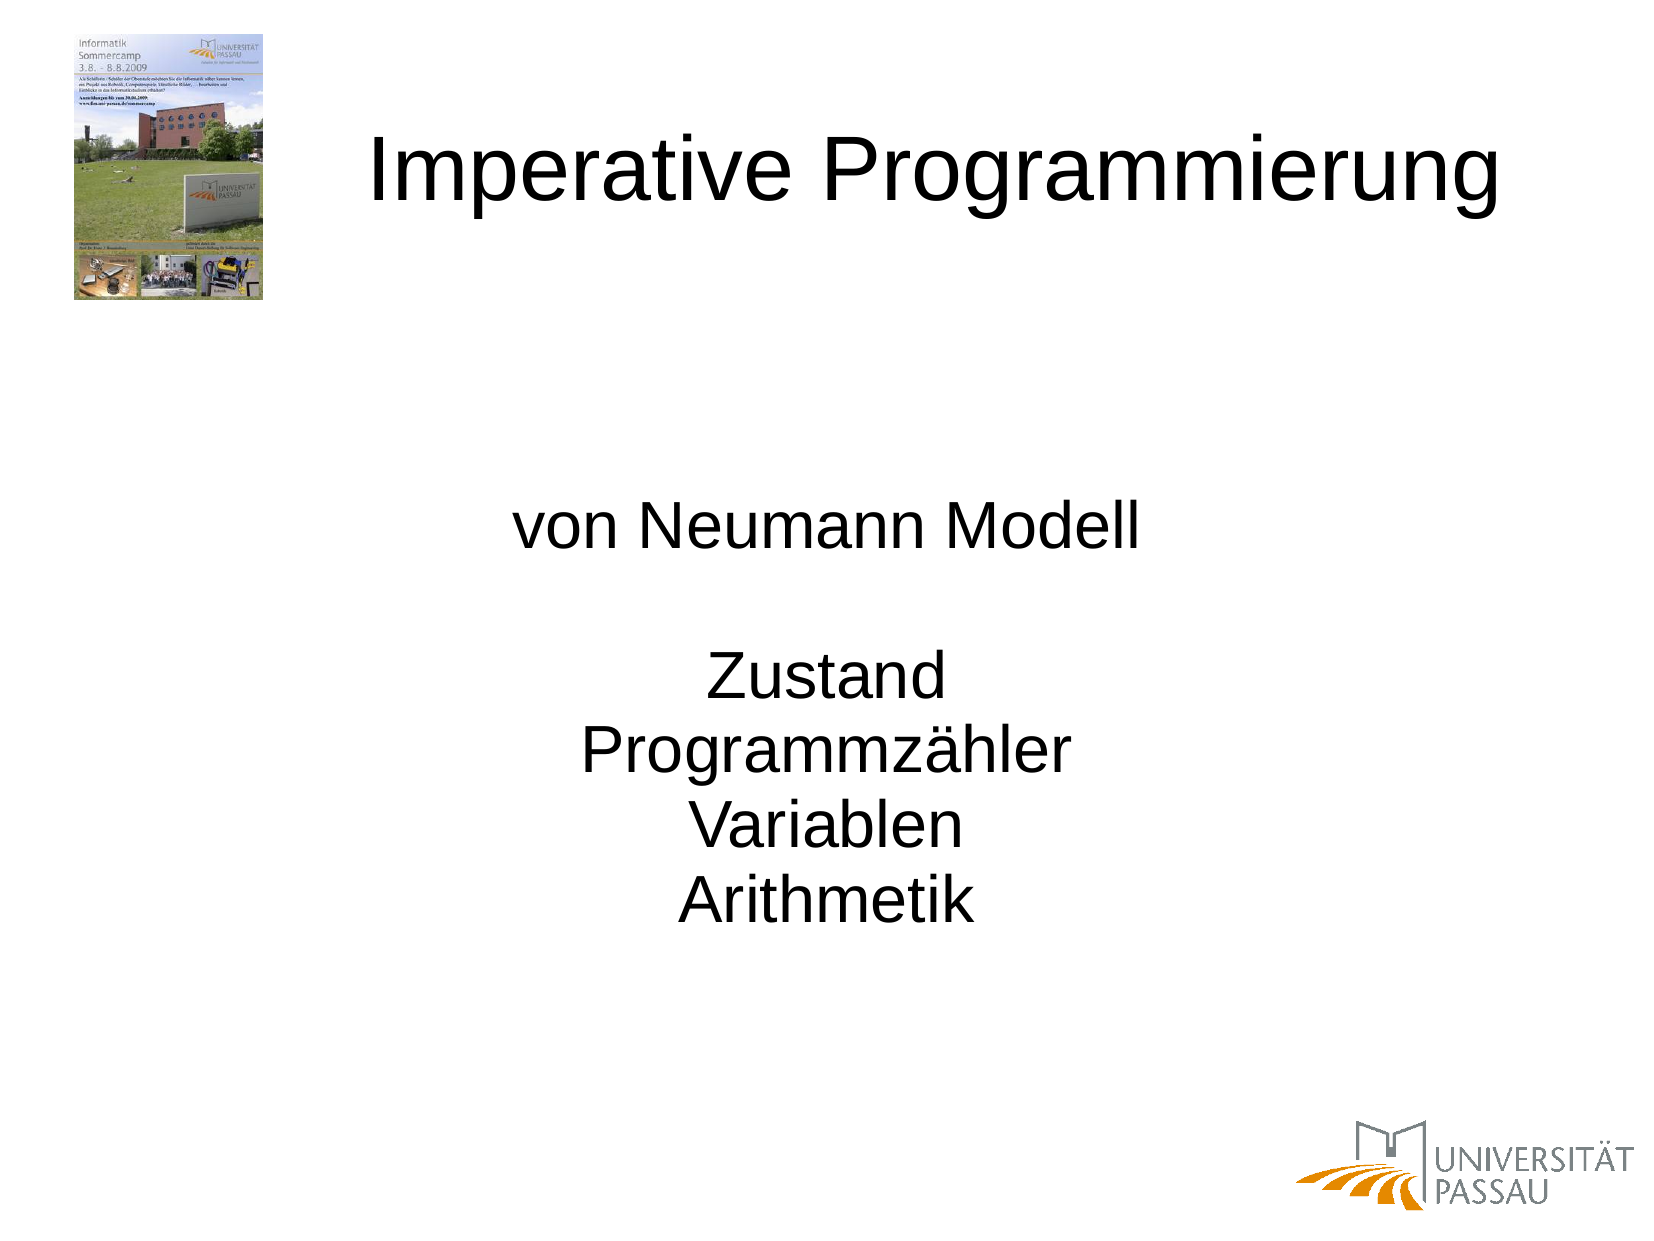

# Imperative Programmierung
von Neumann Modell
Zustand
Programmzähler
Variablen
Arithmetik